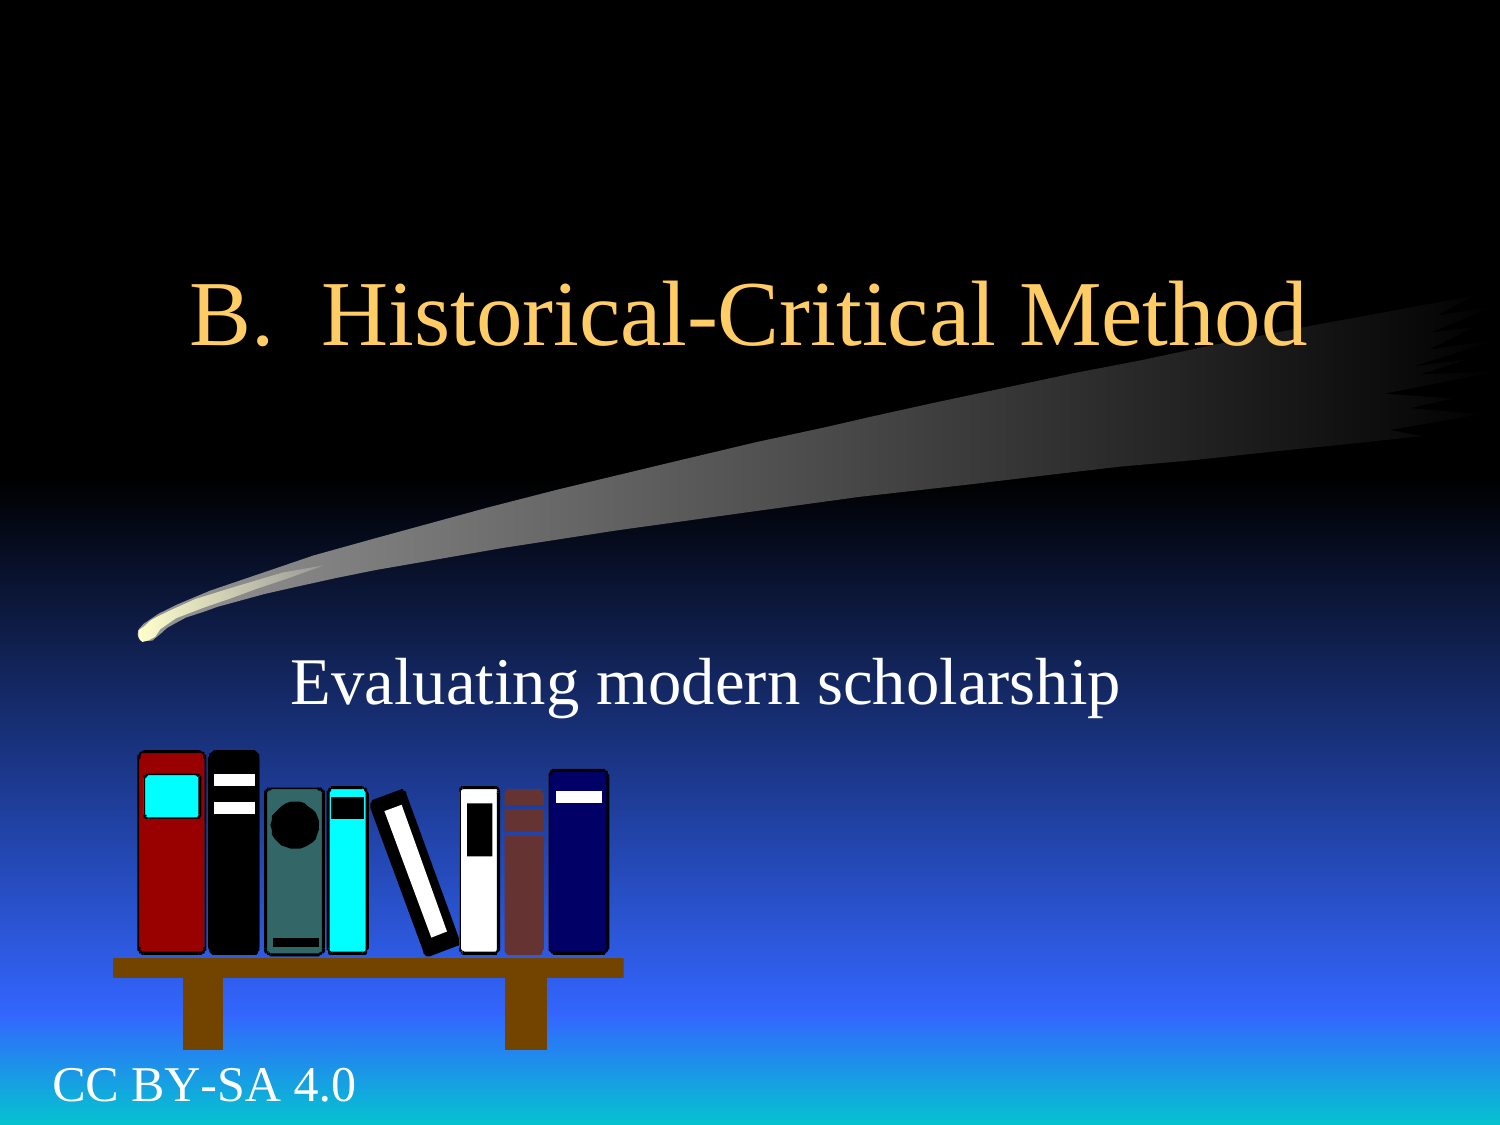

# B. Historical-Critical Method
 Evaluating modern scholarship
CC BY-SA 4.0